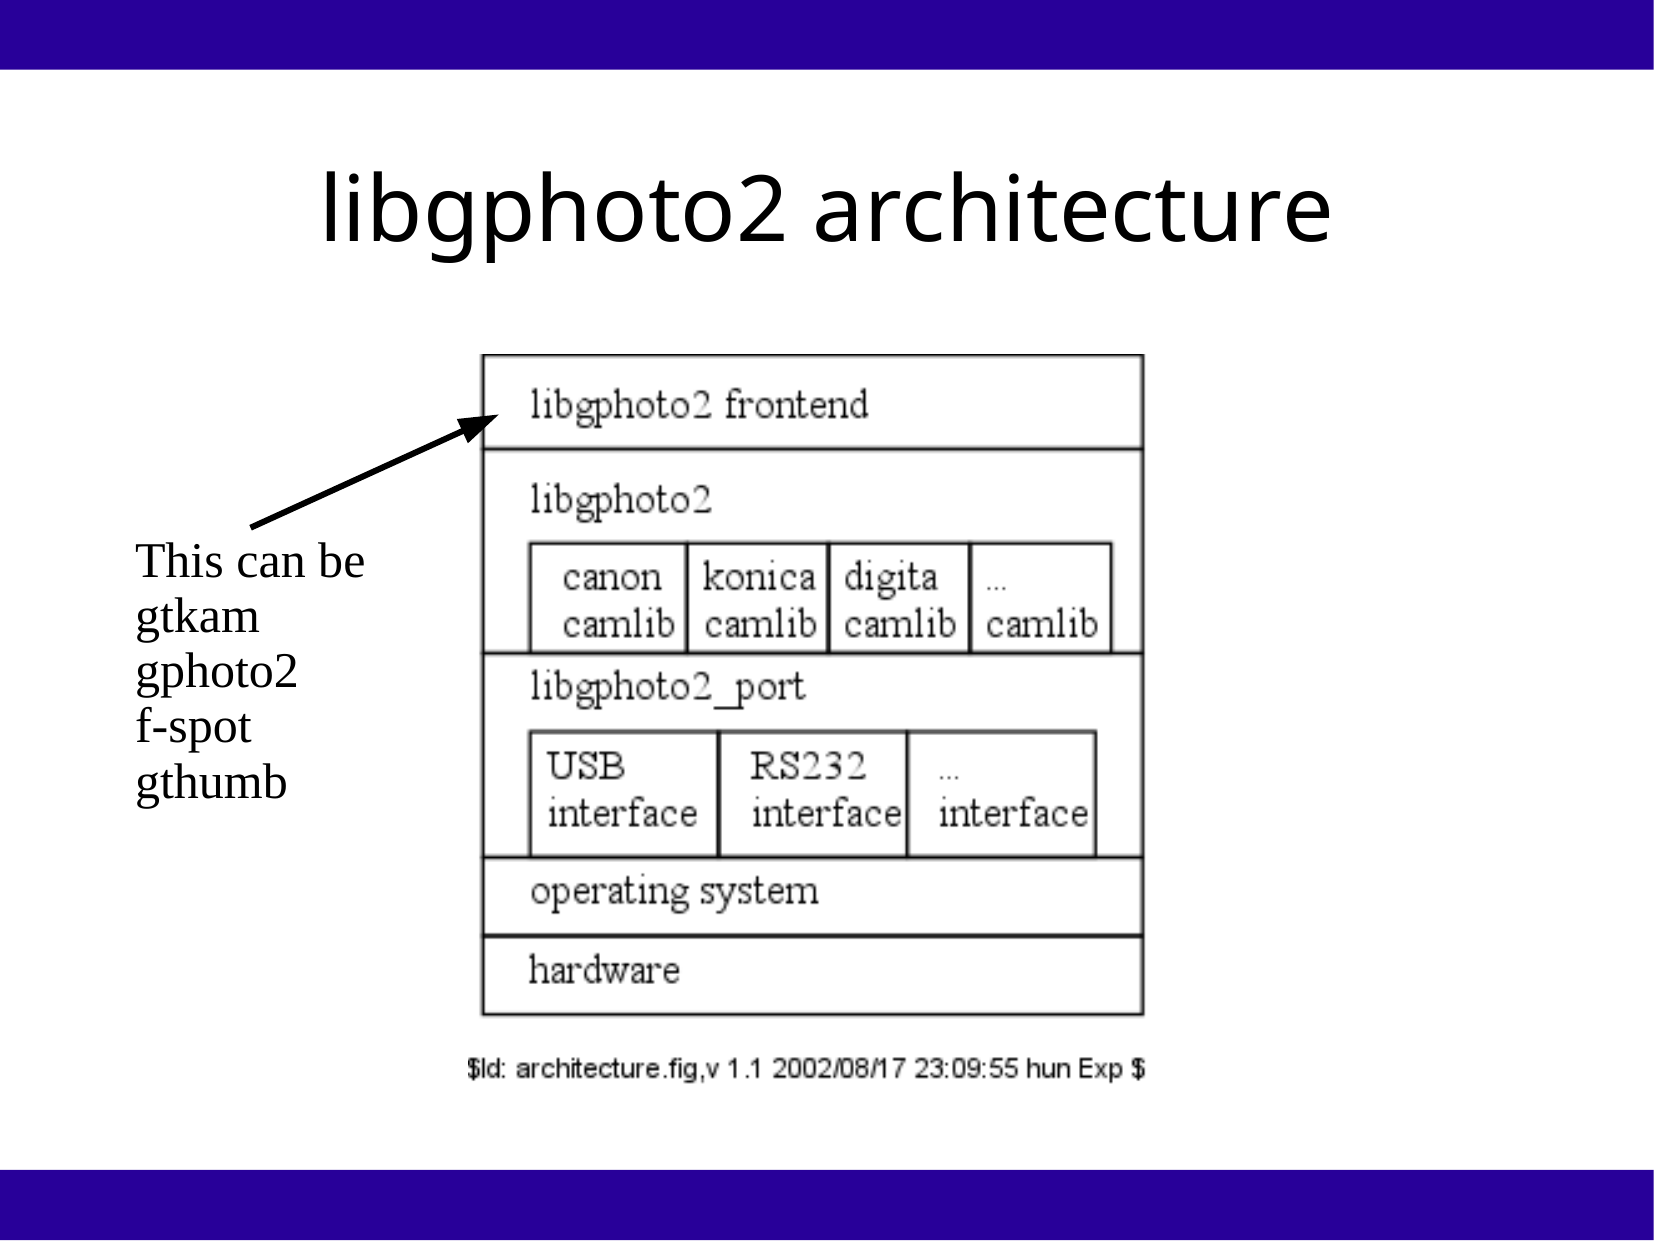

# libgphoto2 architecture
This can be
gtkam
gphoto2
f-spot
gthumb